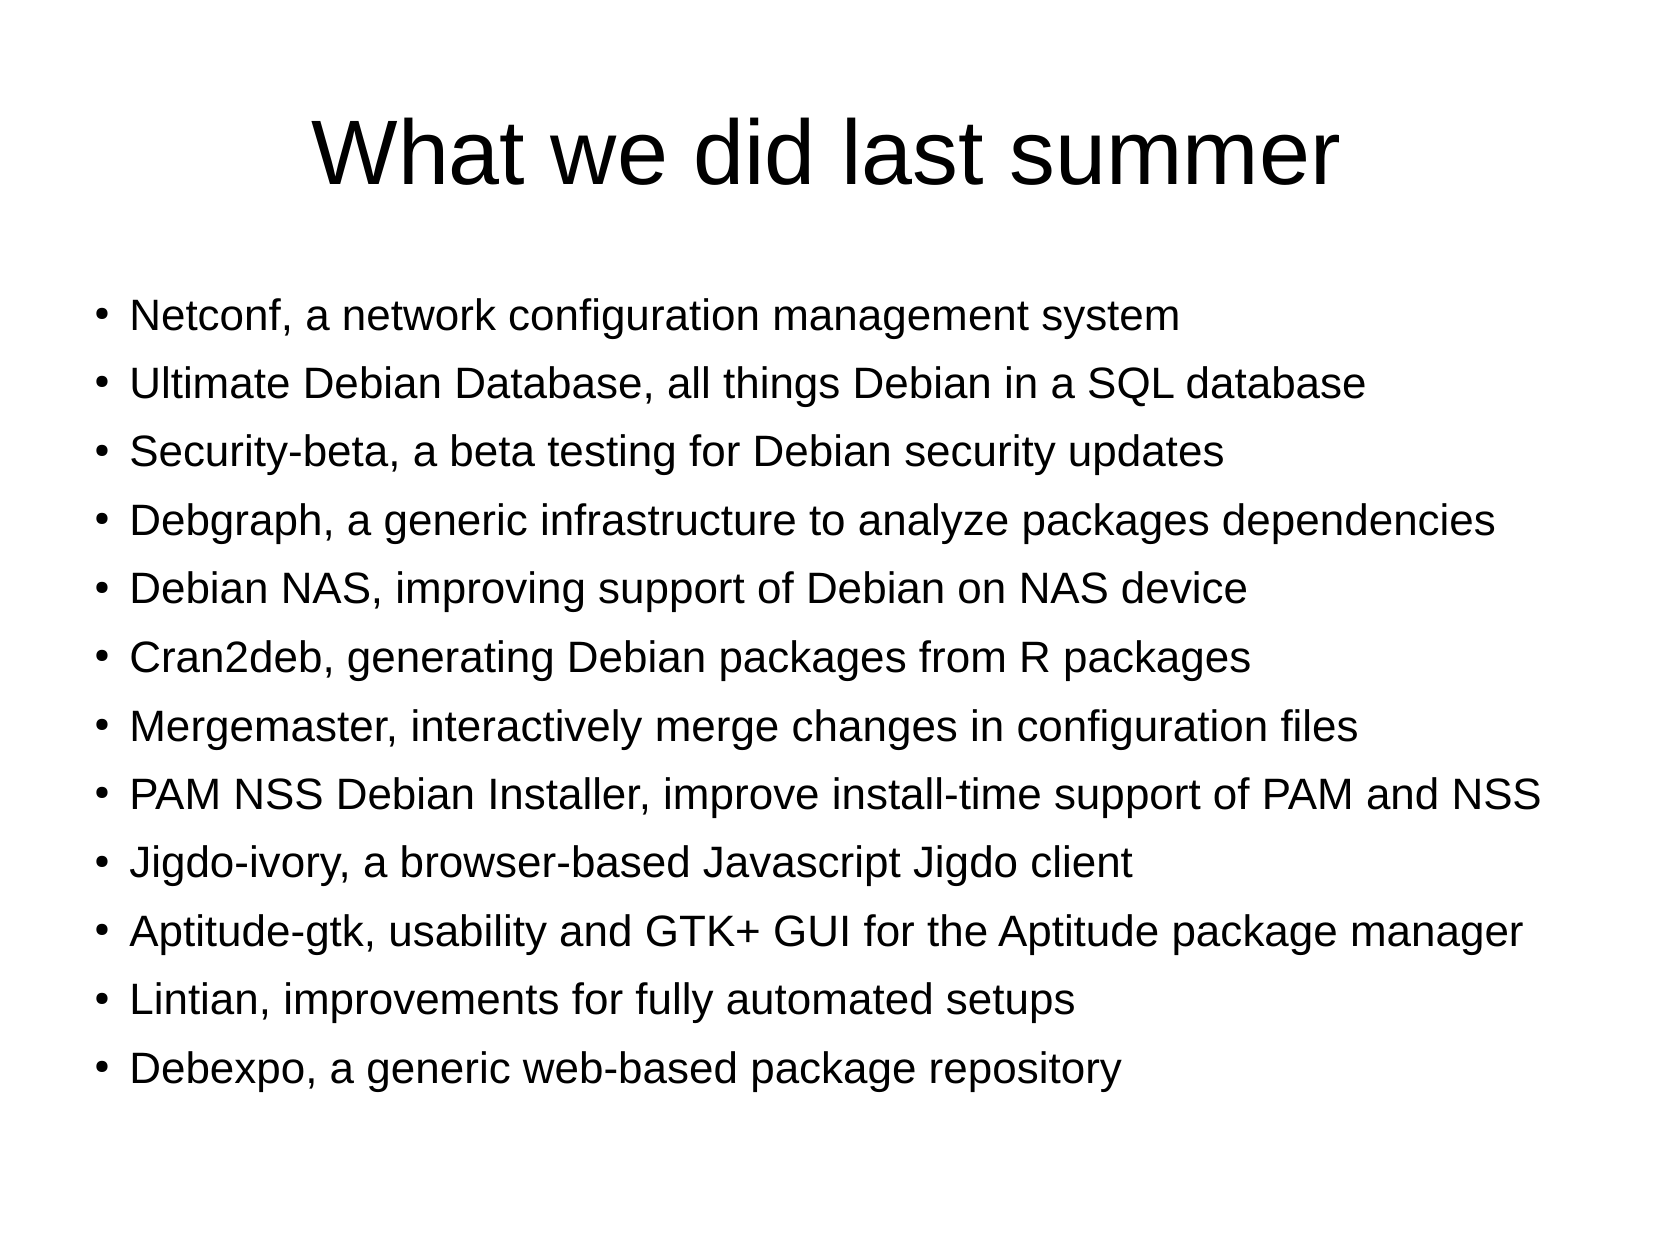

# What we did last summer
Netconf, a network configuration management system
Ultimate Debian Database, all things Debian in a SQL database
Security-beta, a beta testing for Debian security updates
Debgraph, a generic infrastructure to analyze packages dependencies
Debian NAS, improving support of Debian on NAS device
Cran2deb, generating Debian packages from R packages
Mergemaster, interactively merge changes in configuration files
PAM NSS Debian Installer, improve install-time support of PAM and NSS
Jigdo-ivory, a browser-based Javascript Jigdo client
Aptitude-gtk, usability and GTK+ GUI for the Aptitude package manager
Lintian, improvements for fully automated setups
Debexpo, a generic web-based package repository